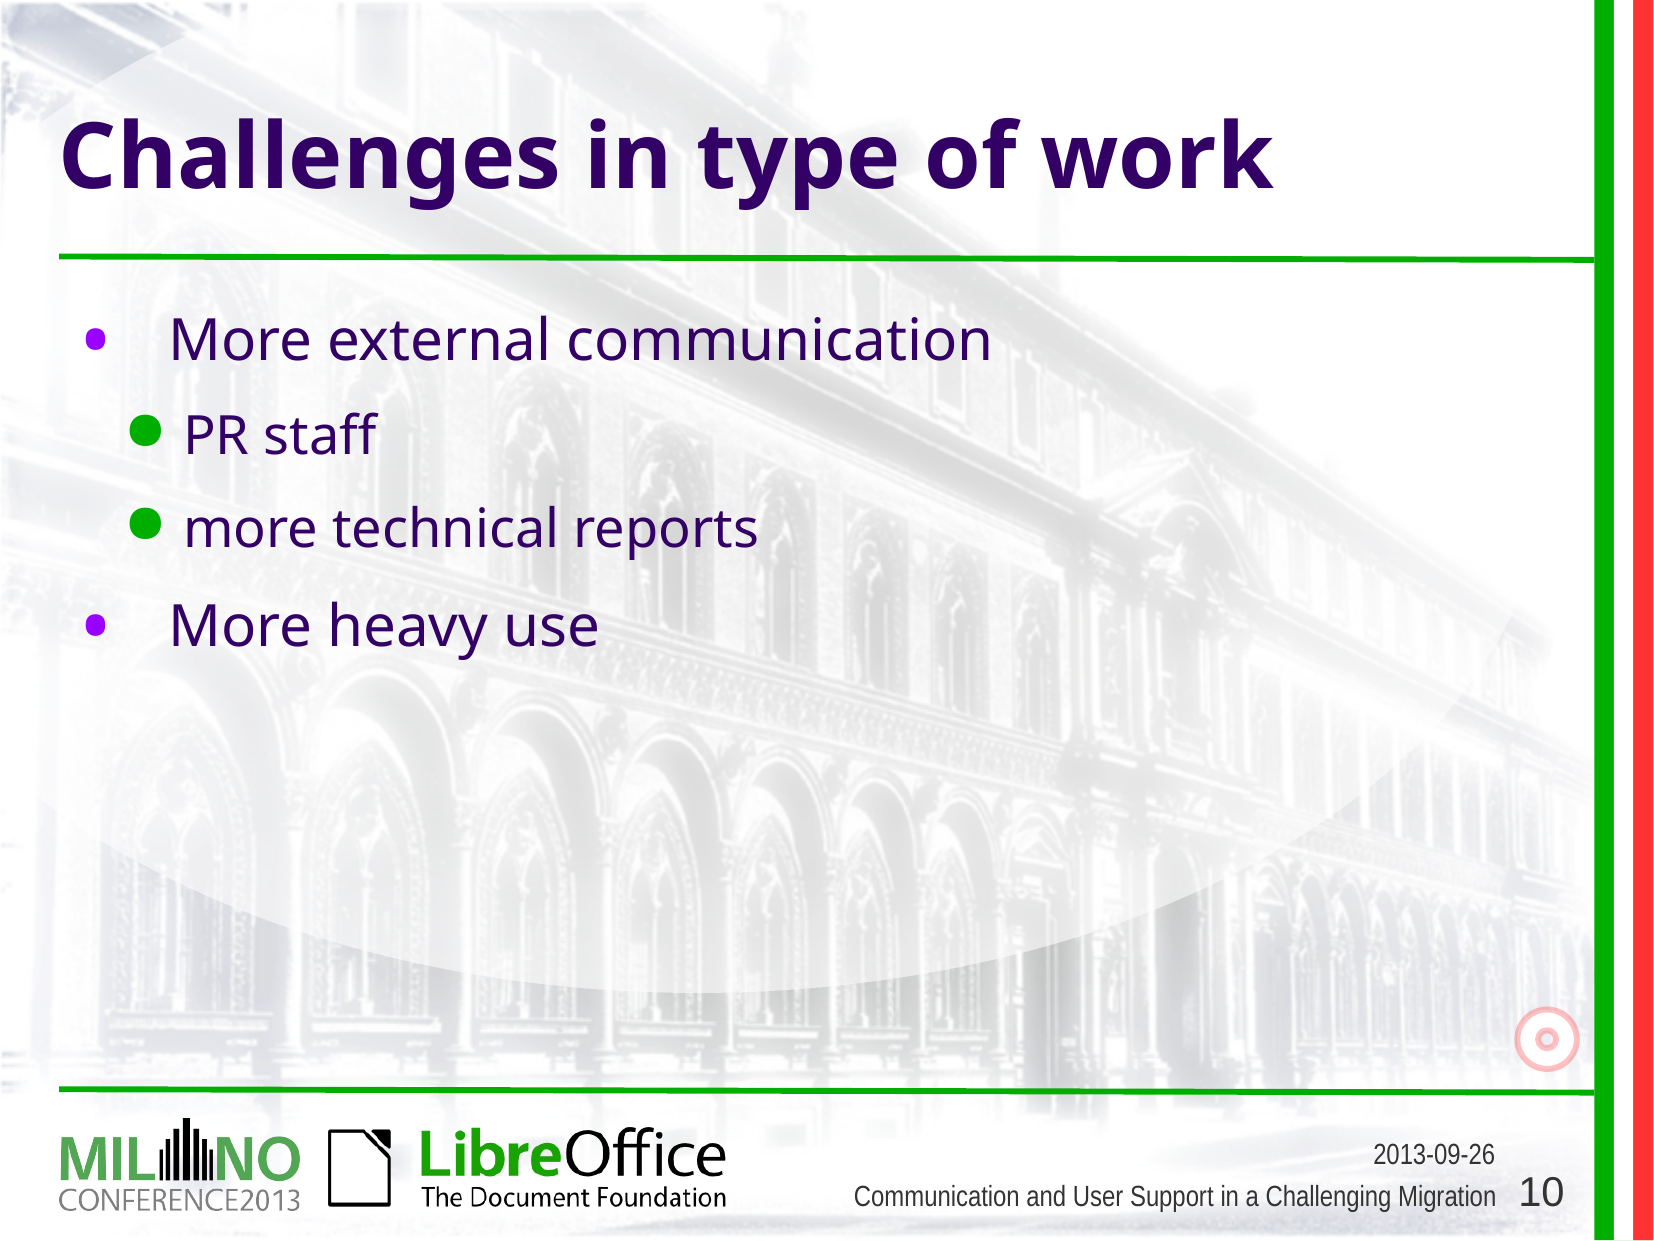

# Challenges in type of work
More external communication
PR staff
more technical reports
More heavy use
2013-09-26
10
Communication and User Support in a Challenging Migration